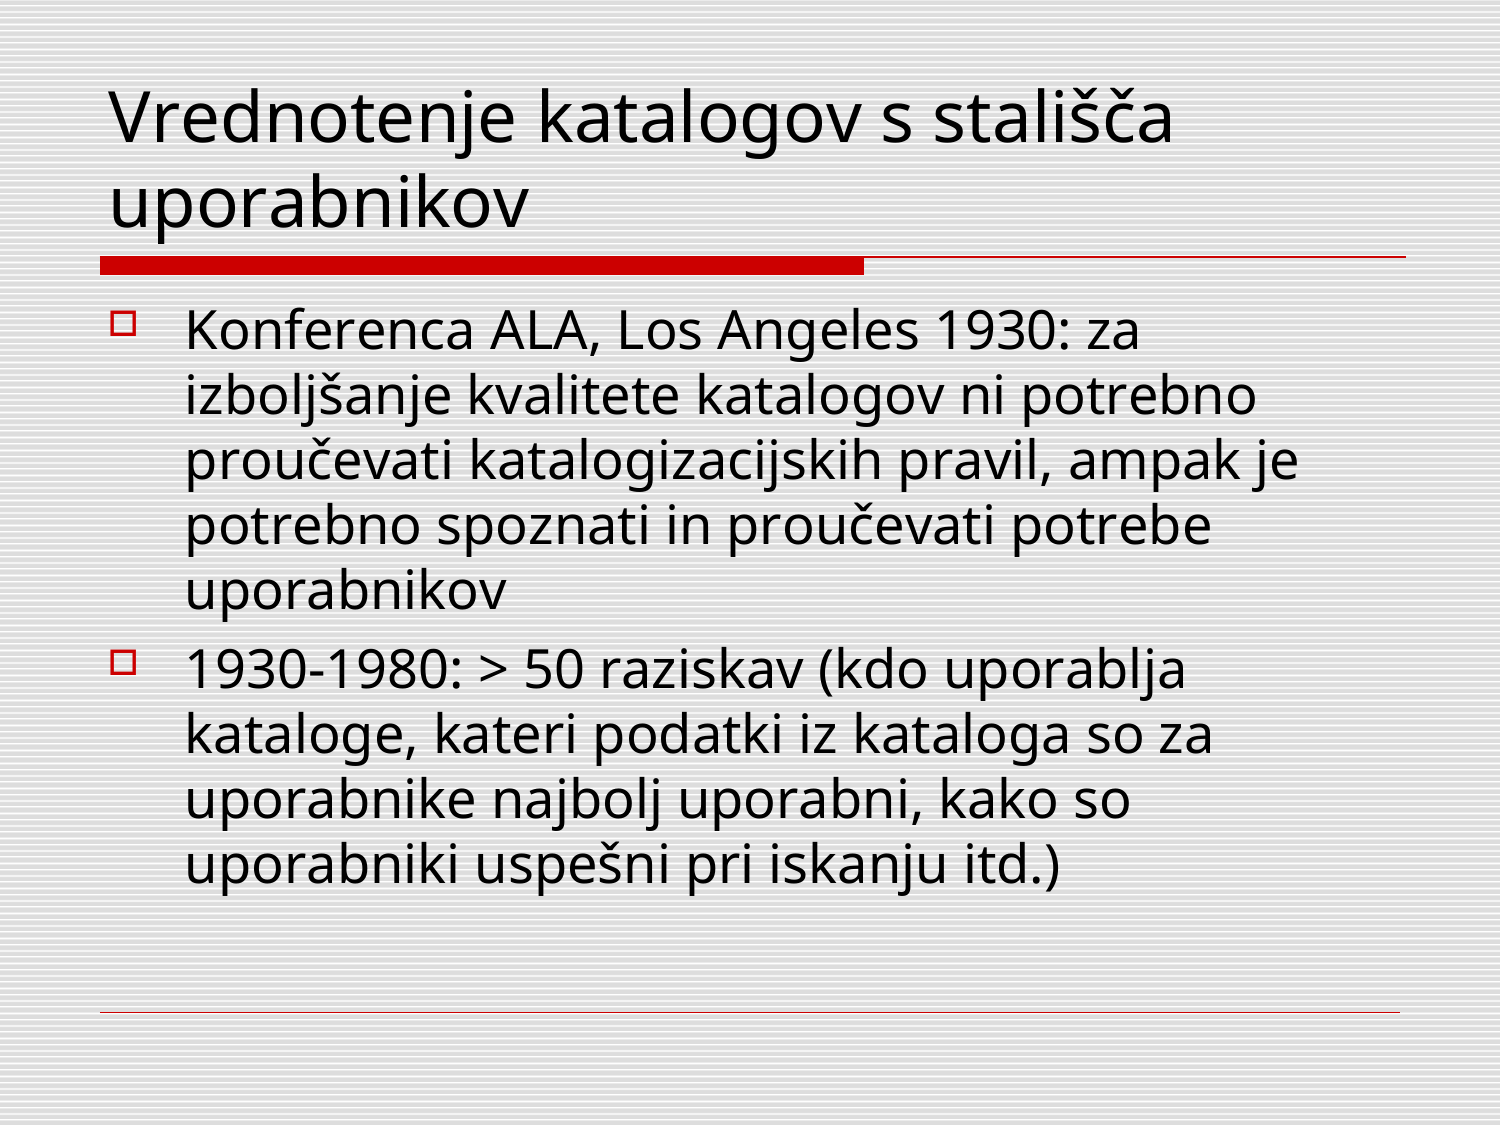

# Vrednotenje katalogov s stališča uporabnikov
Konferenca ALA, Los Angeles 1930: za izboljšanje kvalitete katalogov ni potrebno proučevati katalogizacijskih pravil, ampak je potrebno spoznati in proučevati potrebe uporabnikov
1930-1980: > 50 raziskav (kdo uporablja kataloge, kateri podatki iz kataloga so za uporabnike najbolj uporabni, kako so uporabniki uspešni pri iskanju itd.)